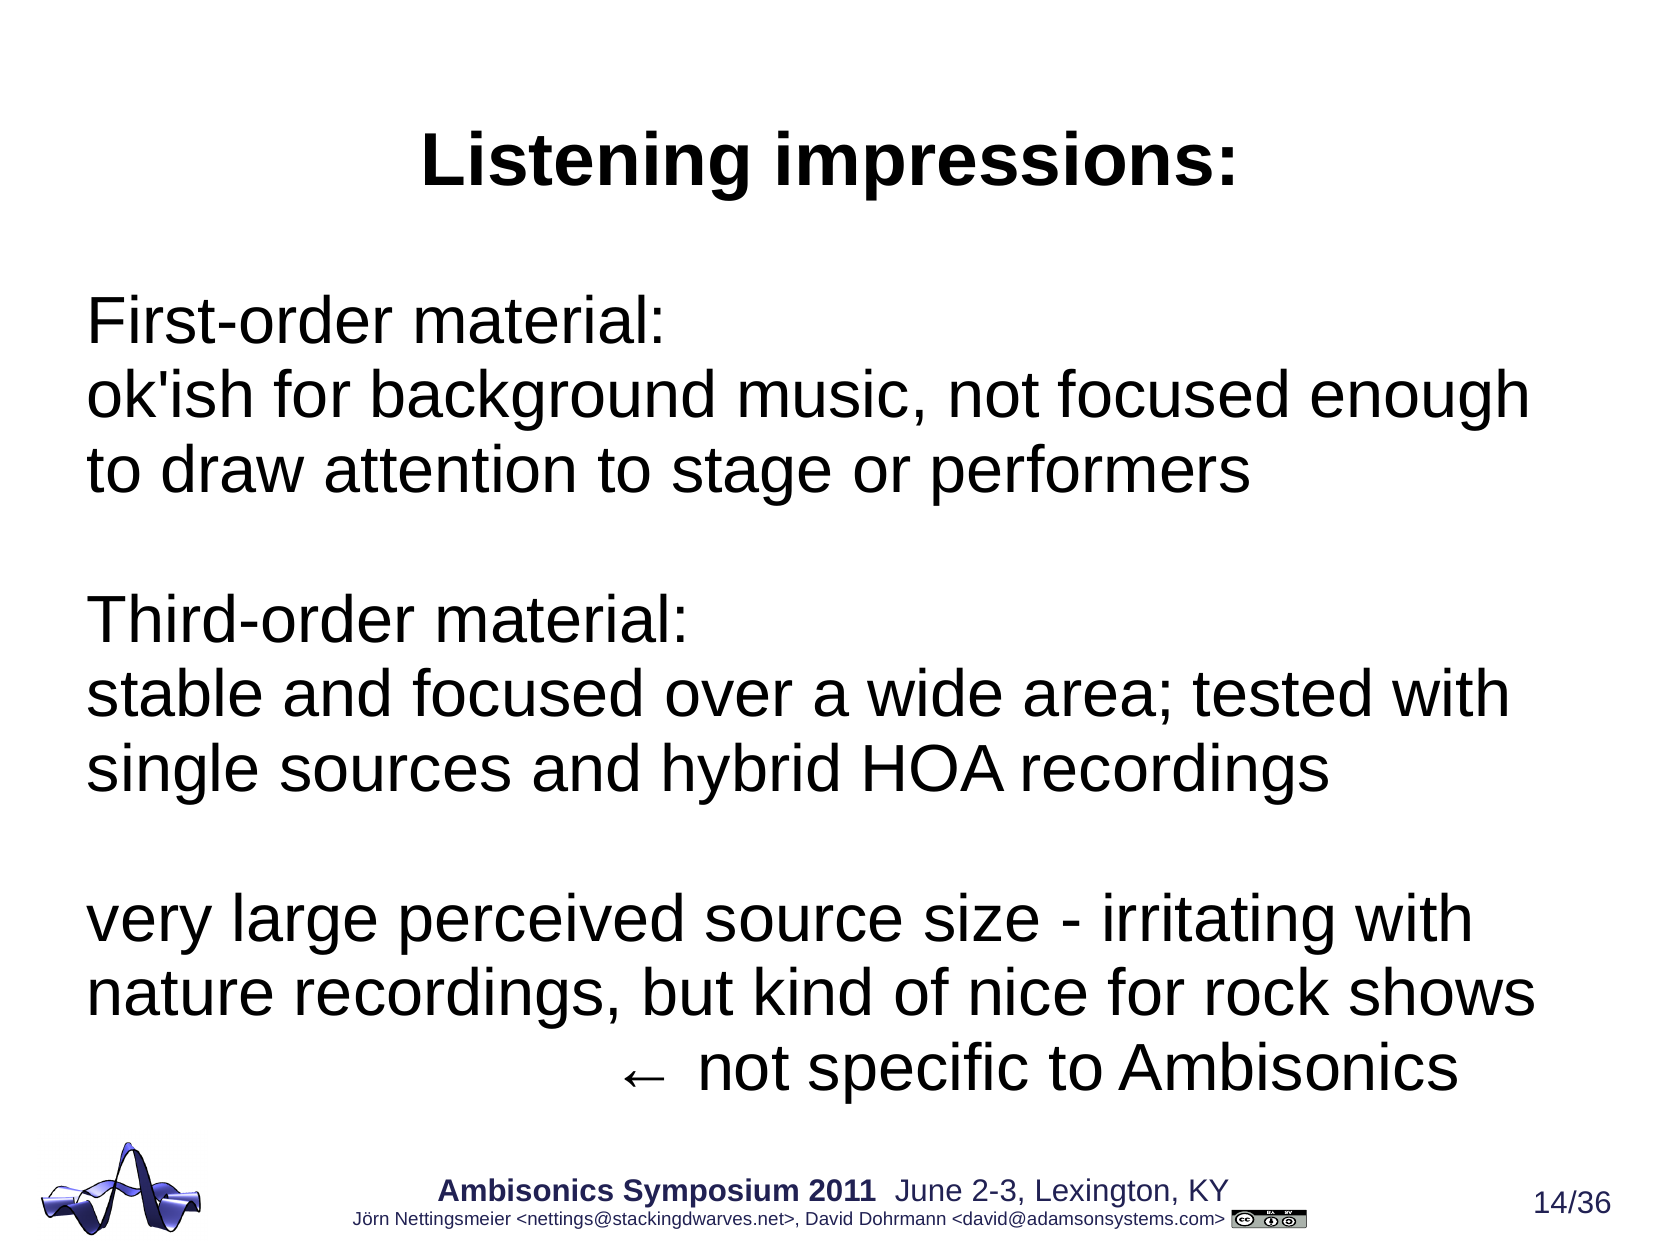

# Listening impressions:
First-order material:
ok'ish for background music, not focused enough to draw attention to stage or performers
Third-order material:
stable and focused over a wide area; tested with single sources and hybrid HOA recordings
very large perceived source size - irritating with nature recordings, but kind of nice for rock shows
							← not specific to Ambisonics